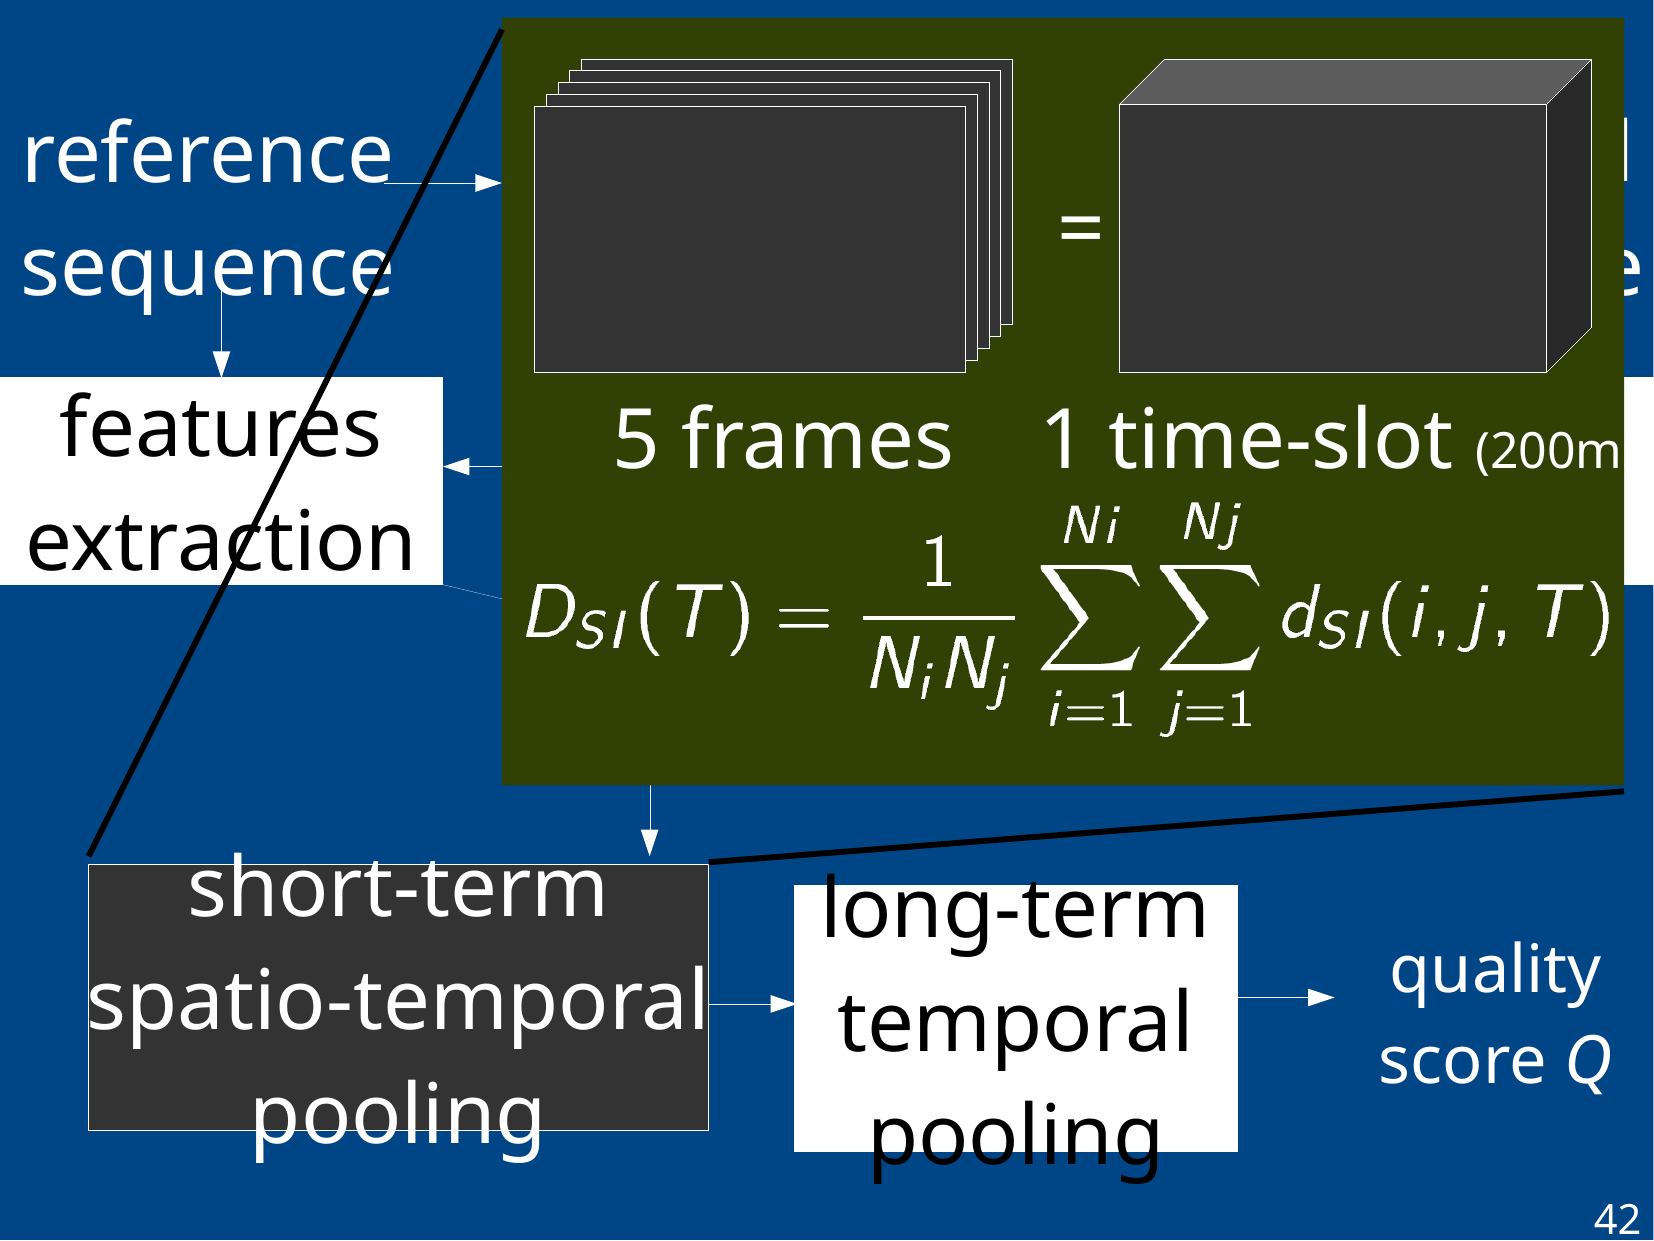

spatio-temporal
segmentation
spatio-temporal
segmentation
distorted
sequence
reference
sequence
=
tubes
5 frames
1 time-slot (200ms)
features
extraction
features
extraction
features
difference
short-term
spatio-temporal
pooling
long-term
temporal
pooling
quality
score Q
42